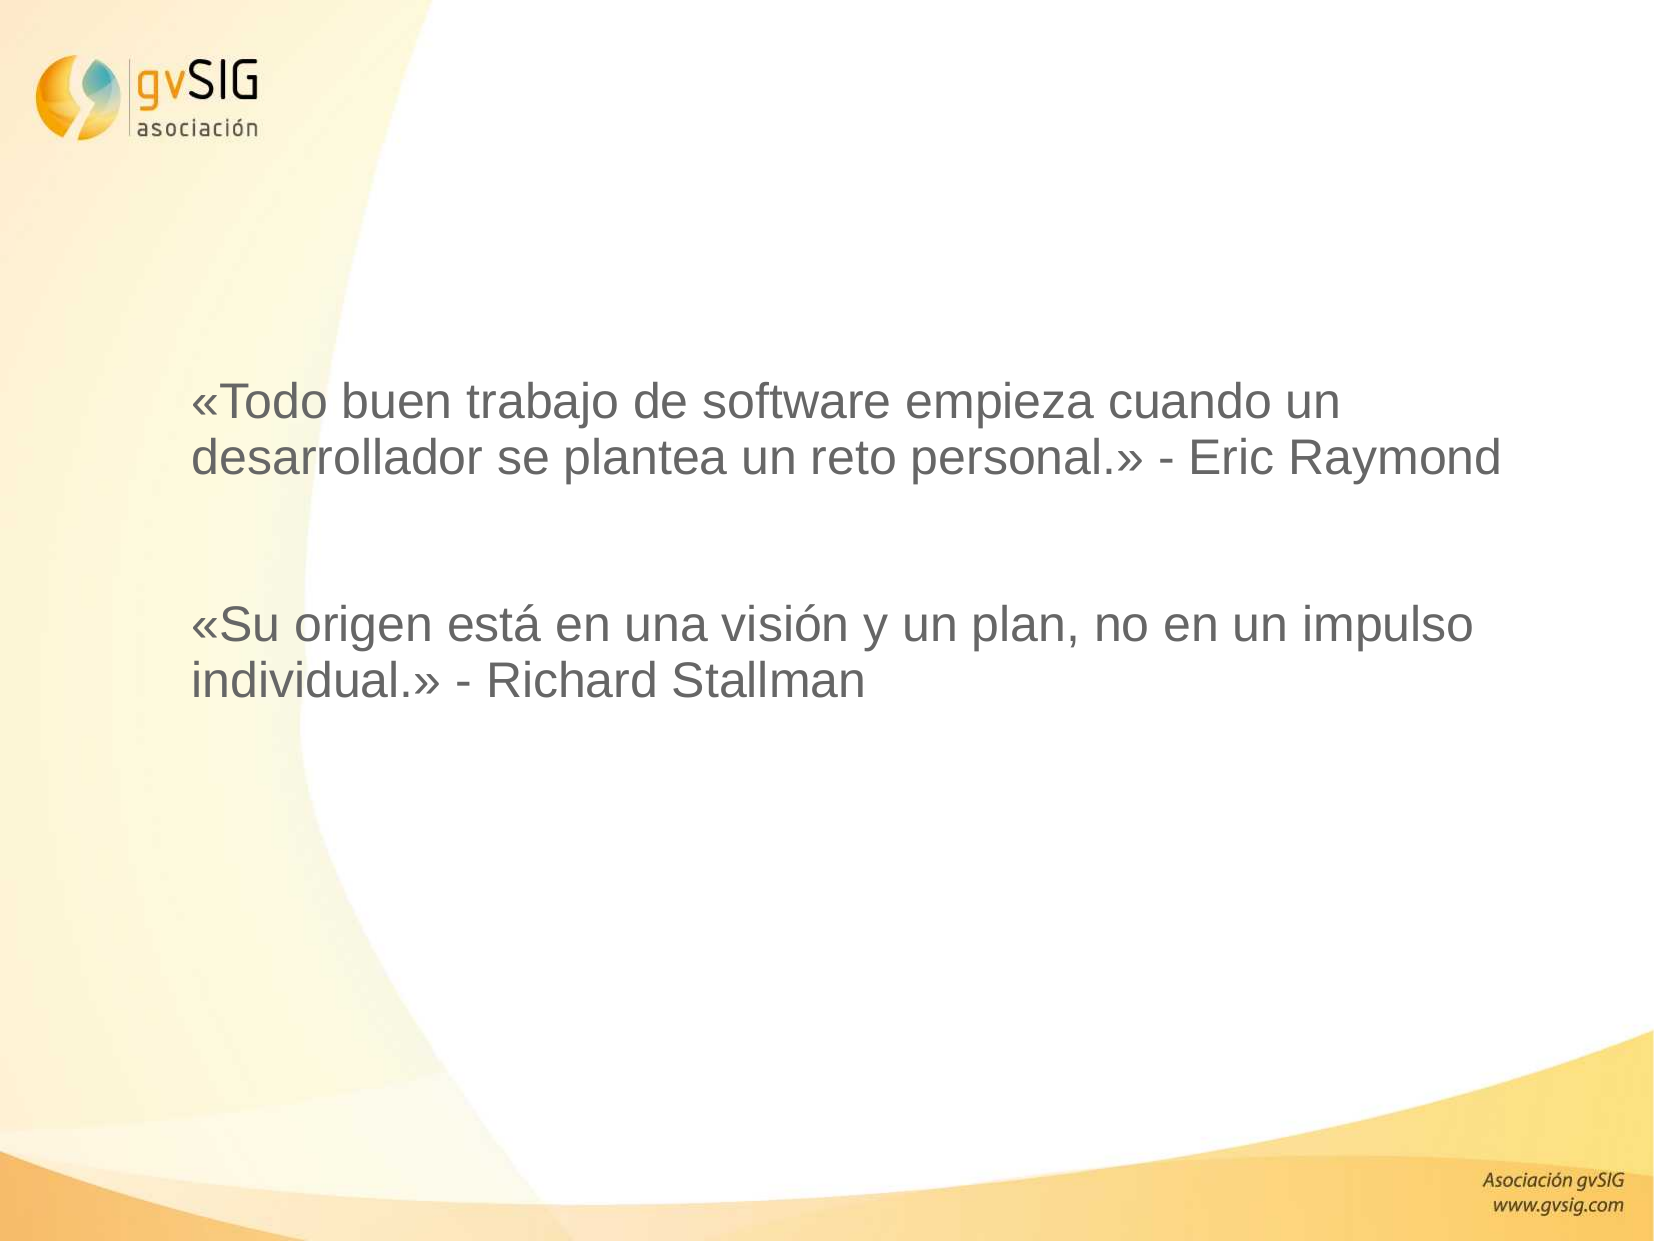

«Todo buen trabajo de software empieza cuando un desarrollador se plantea un reto personal.» - Eric Raymond
«Su origen está en una visión y un plan, no en un impulso individual.» - Richard Stallman